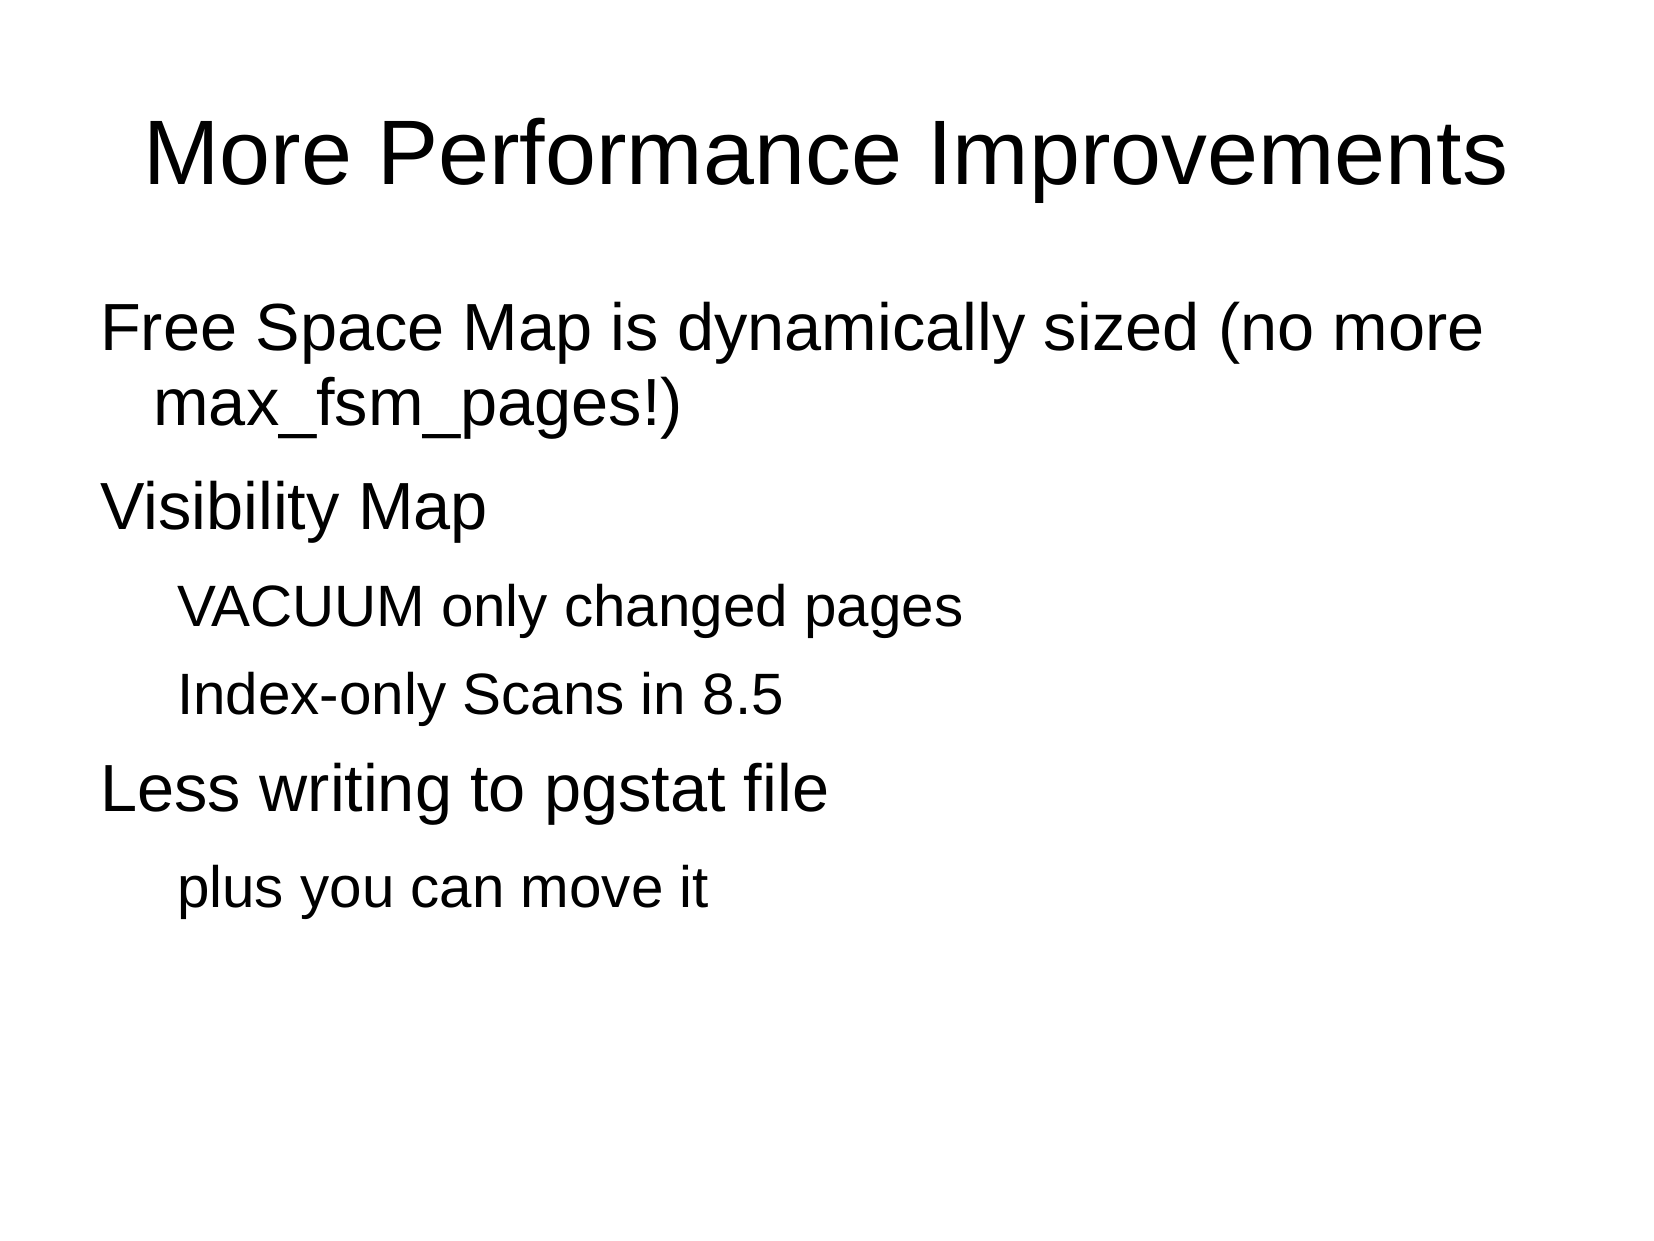

# More Performance Improvements
Free Space Map is dynamically sized (no more max_fsm_pages!)
Visibility Map
VACUUM only changed pages
Index-only Scans in 8.5
Less writing to pgstat file
plus you can move it